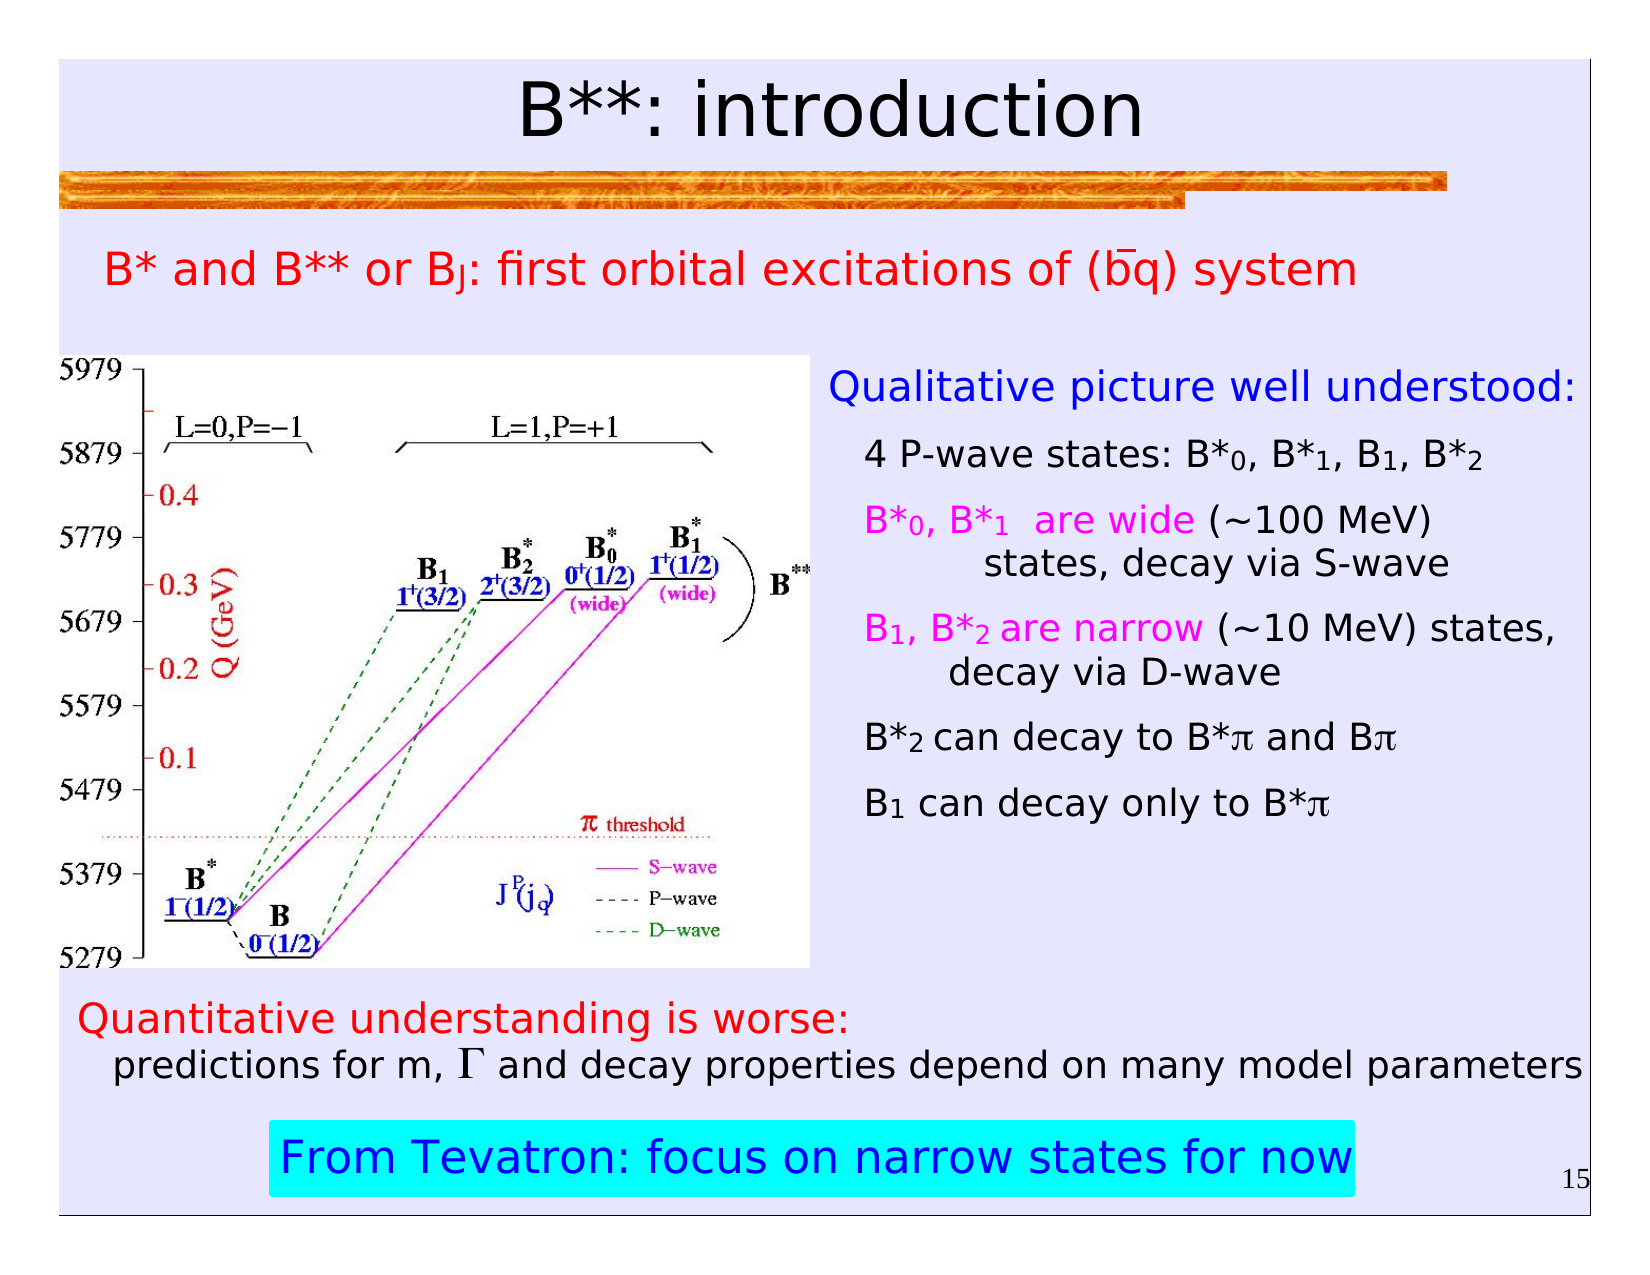

B**: introduction
B* and B** or BJ: first orbital excitations of (bq) system
Qualitative picture well understood:
4 P-wave states: B*0, B*1, B1, B*2
B*0, B*1 are wide (~100 MeV)
 states, decay via S-wave
B1, B*2 are narrow (~10 MeV) states,
 decay via D-wave
B*2 can decay to B*p and Bp
B1 can decay only to B*p
Quantitative understanding is worse:
predictions for m, G and decay properties depend on many model parameters
From Tevatron: focus on narrow states for now
15